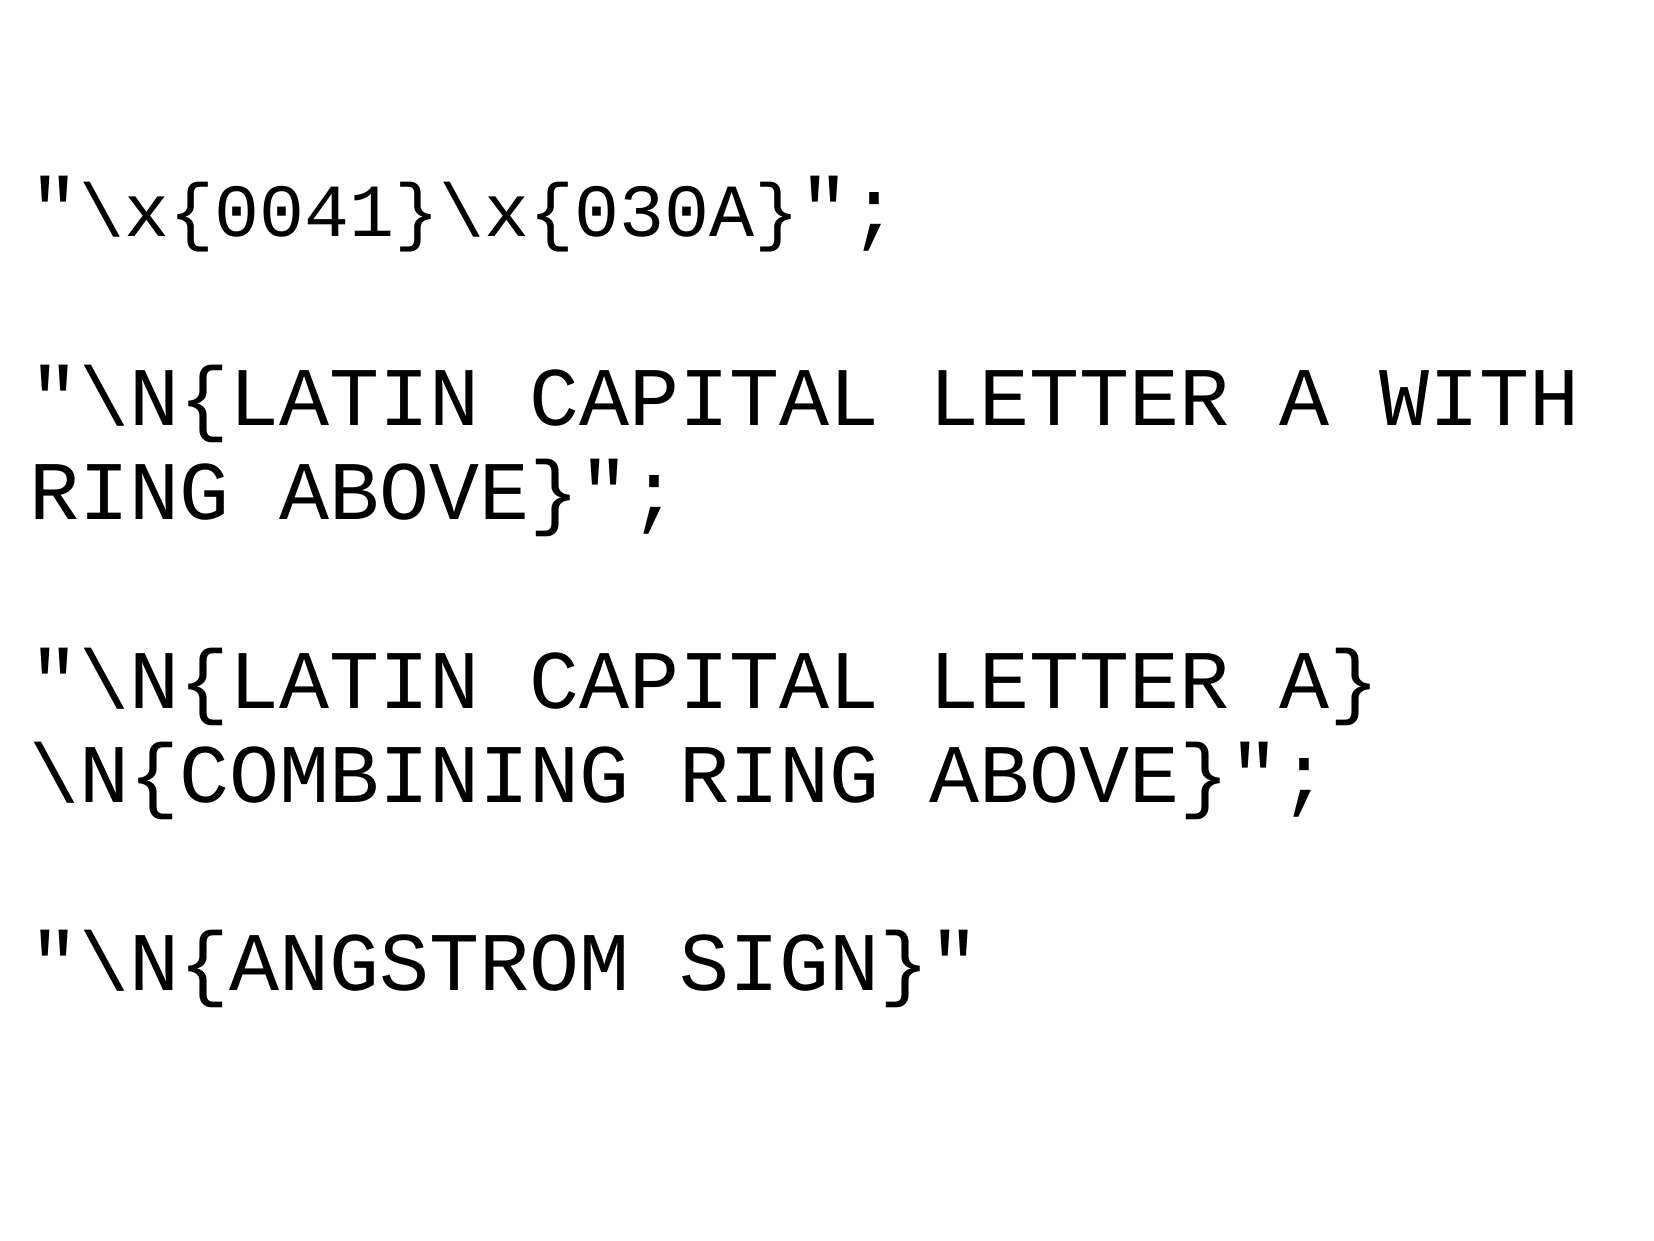

# "\x{0041}\x{030A}"; "\N{LATIN CAPITAL LETTER A WITH RING ABOVE}"; "\N{LATIN CAPITAL LETTER A} \N{COMBINING RING ABOVE}"; "\N{ANGSTROM SIGN}"